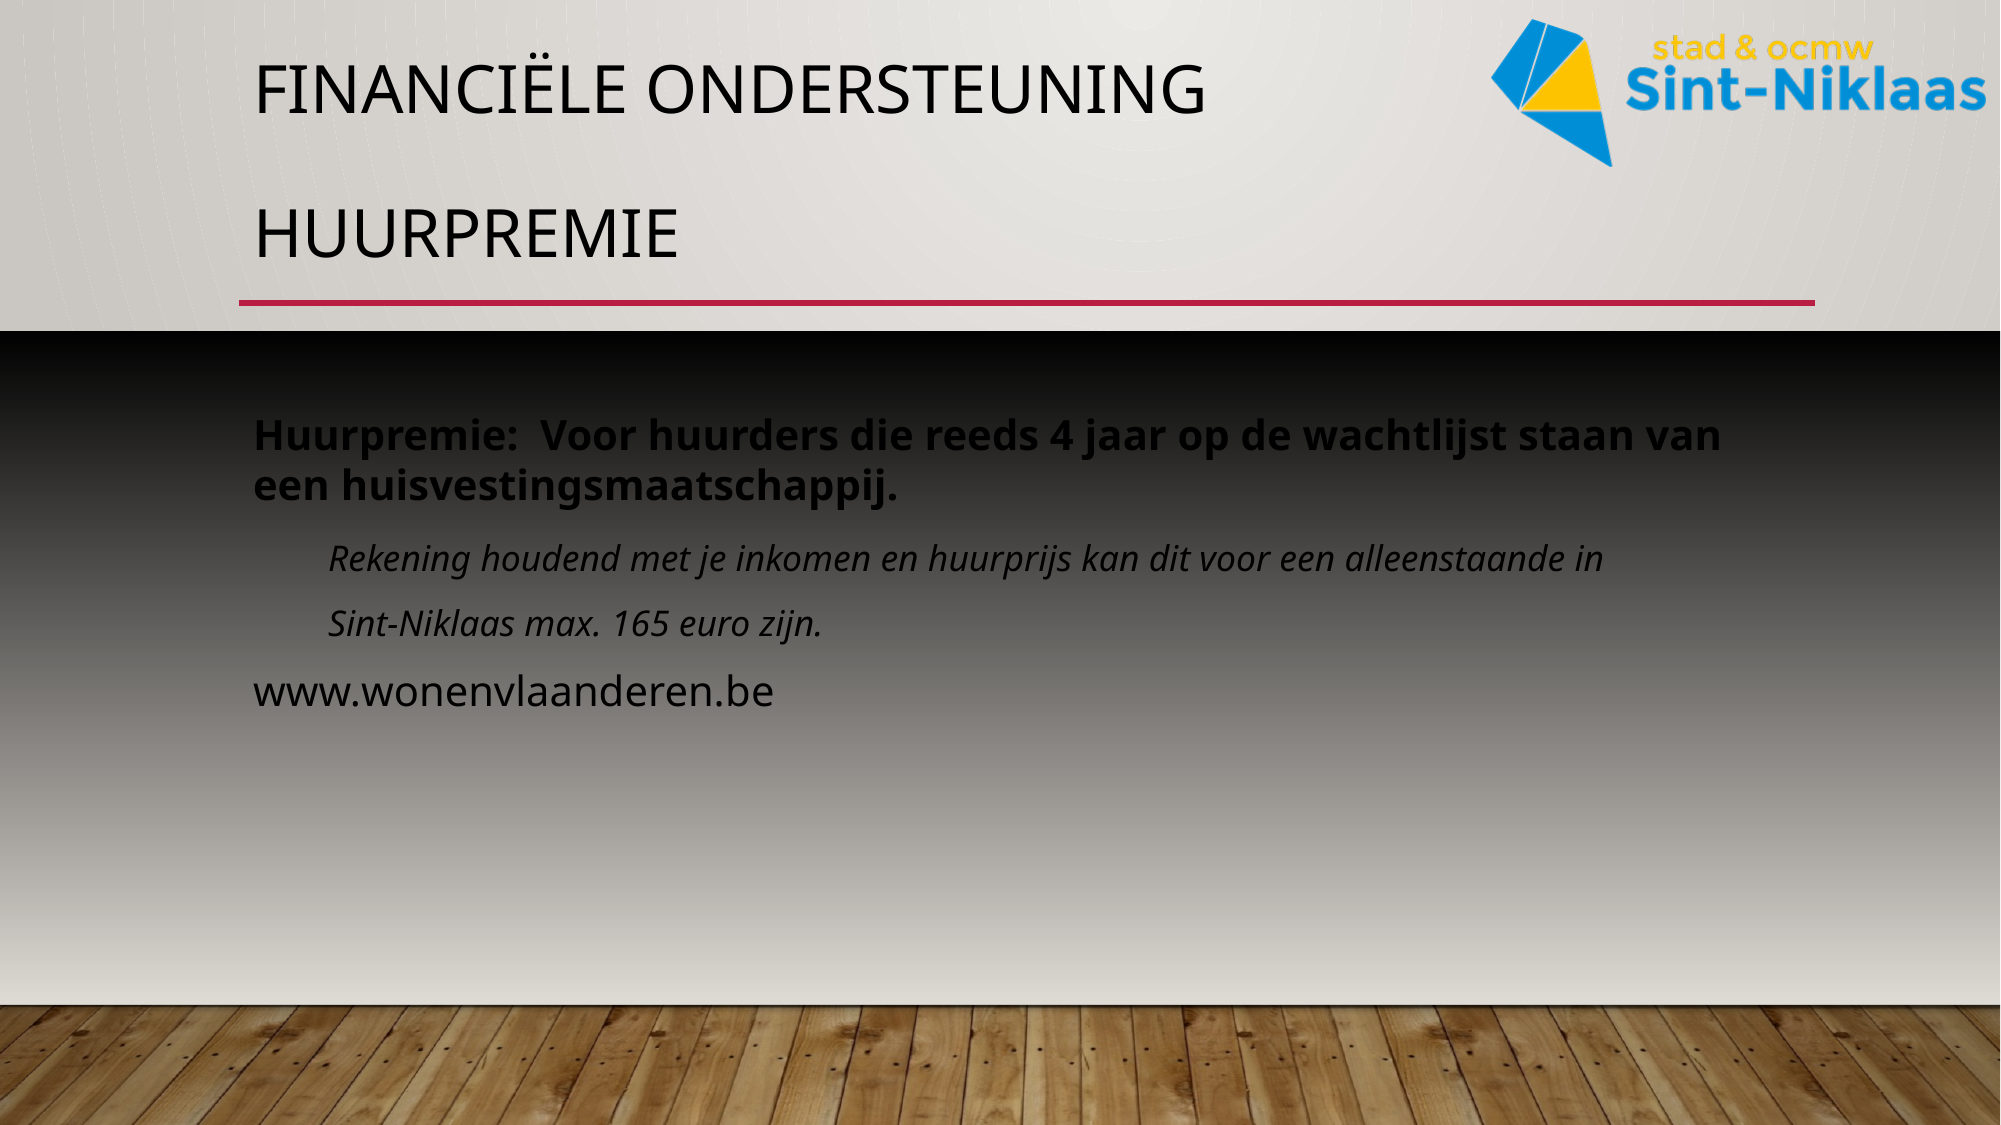

# Financiële ondersteuning Huurpremie
Huurpremie: Voor huurders die reeds 4 jaar op de wachtlijst staan van een huisvestingsmaatschappij.
	Rekening houdend met je inkomen en huurprijs kan dit voor een alleenstaande in
	Sint-Niklaas max. 165 euro zijn.
www.wonenvlaanderen.be